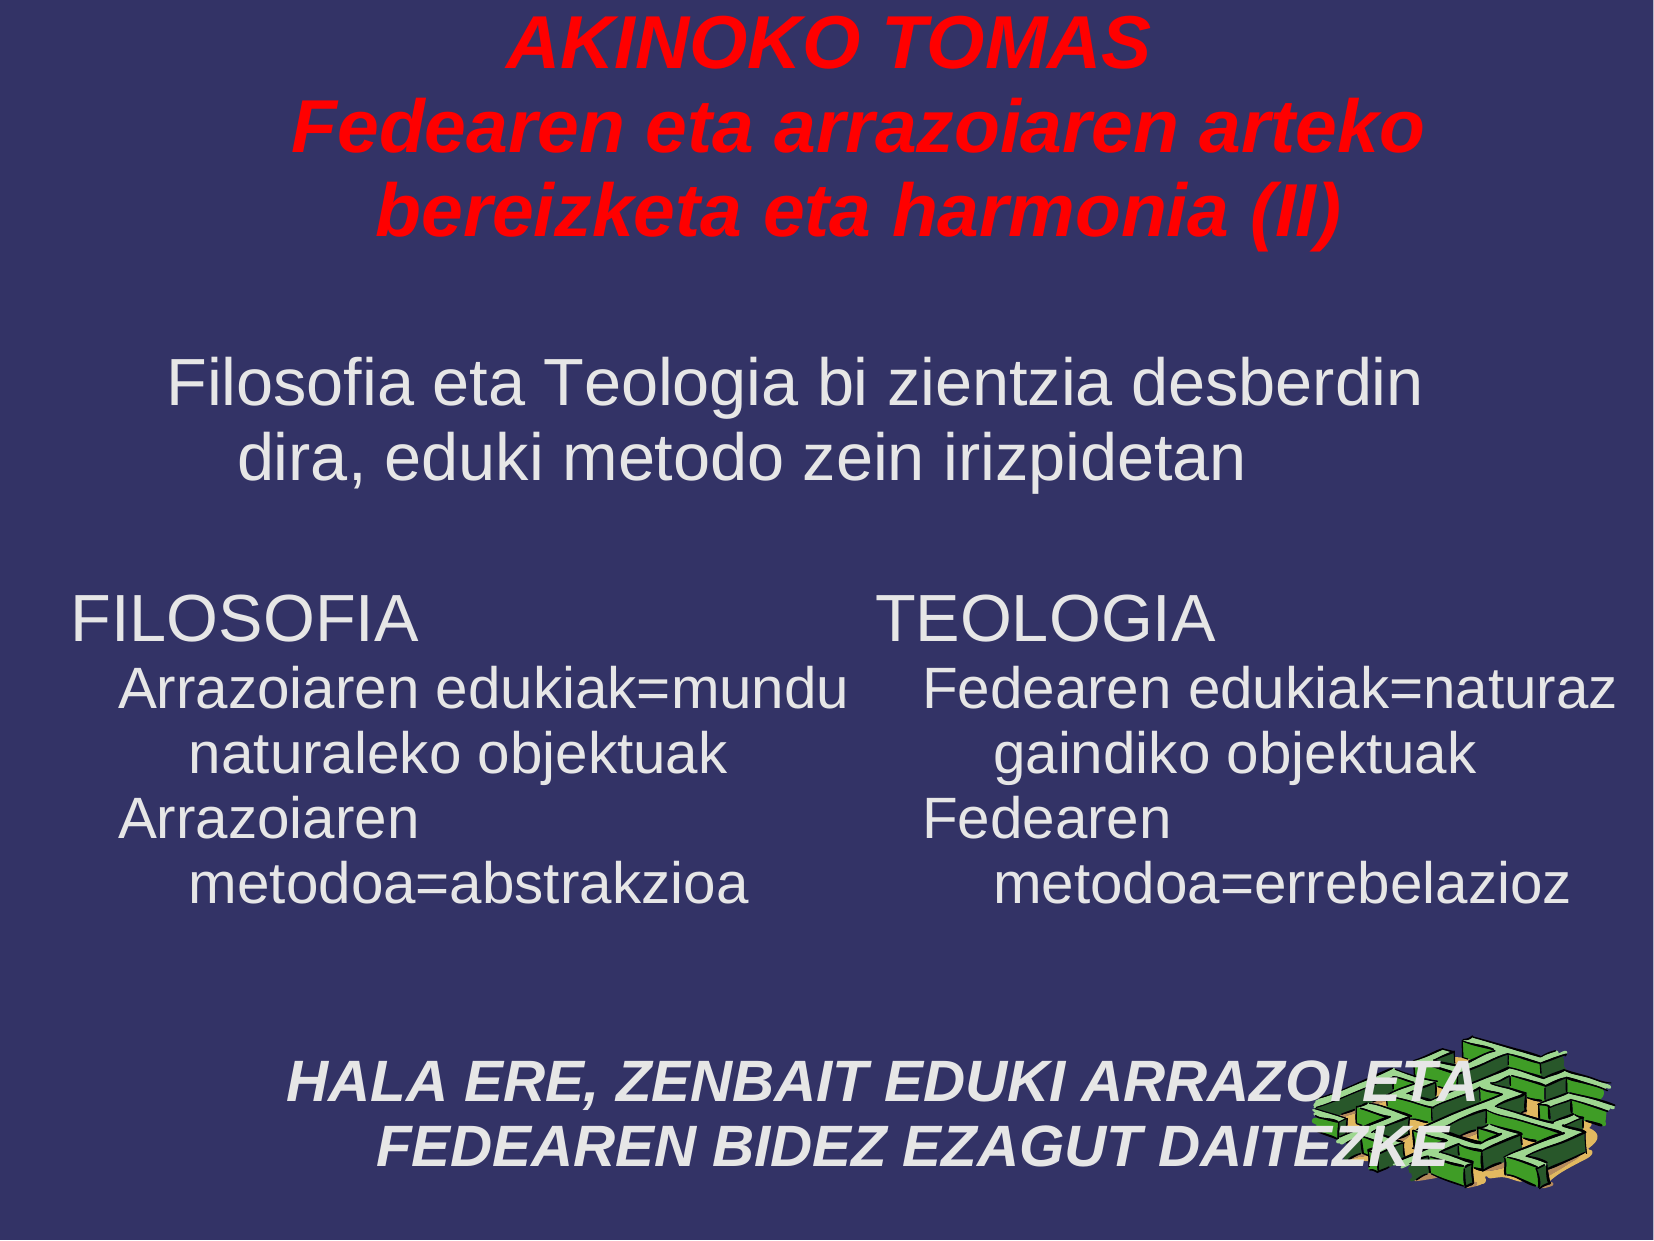

# AKINOKO TOMAS Fedearen eta arrazoiaren arteko bereizketa eta harmonia (II)
Filosofia eta Teologia bi zientzia desberdin dira, eduki metodo zein irizpidetan
FILOSOFIA
Arrazoiaren edukiak=mundu naturaleko objektuak
Arrazoiaren metodoa=abstrakzioa
TEOLOGIA
Fedearen edukiak=naturaz gaindiko objektuak
Fedearen metodoa=errebelazioz
HALA ERE, ZENBAIT EDUKI ARRAZOI ETA FEDEAREN BIDEZ EZAGUT DAITEZKE